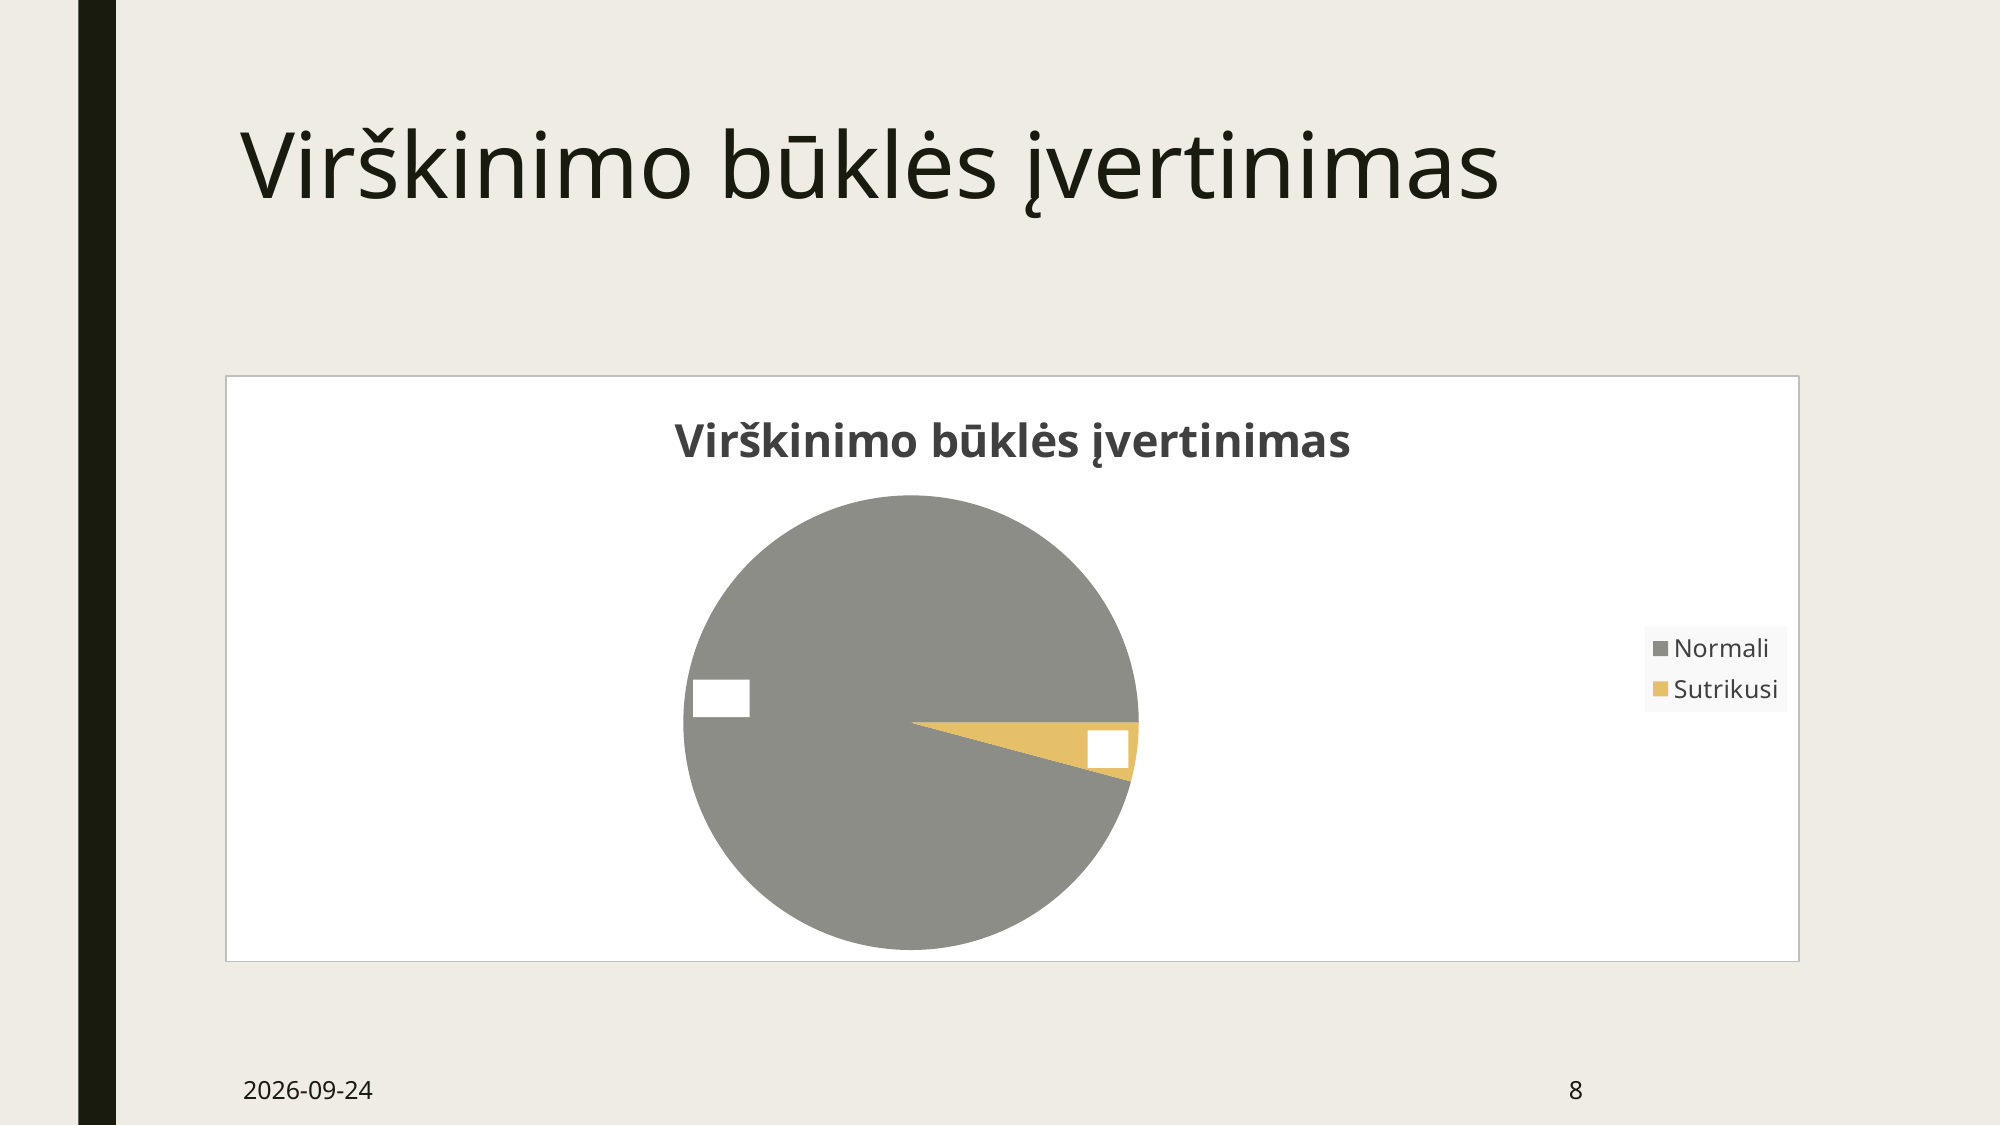

# Virškinimo būklės įvertinimas
### Chart: Virškinimo būklės įvertinimas
| Category | Virškinimo būklės įvertinimas |
|---|---|
| Normali | 92.0 |
| Sutrikusi | 4.0 |